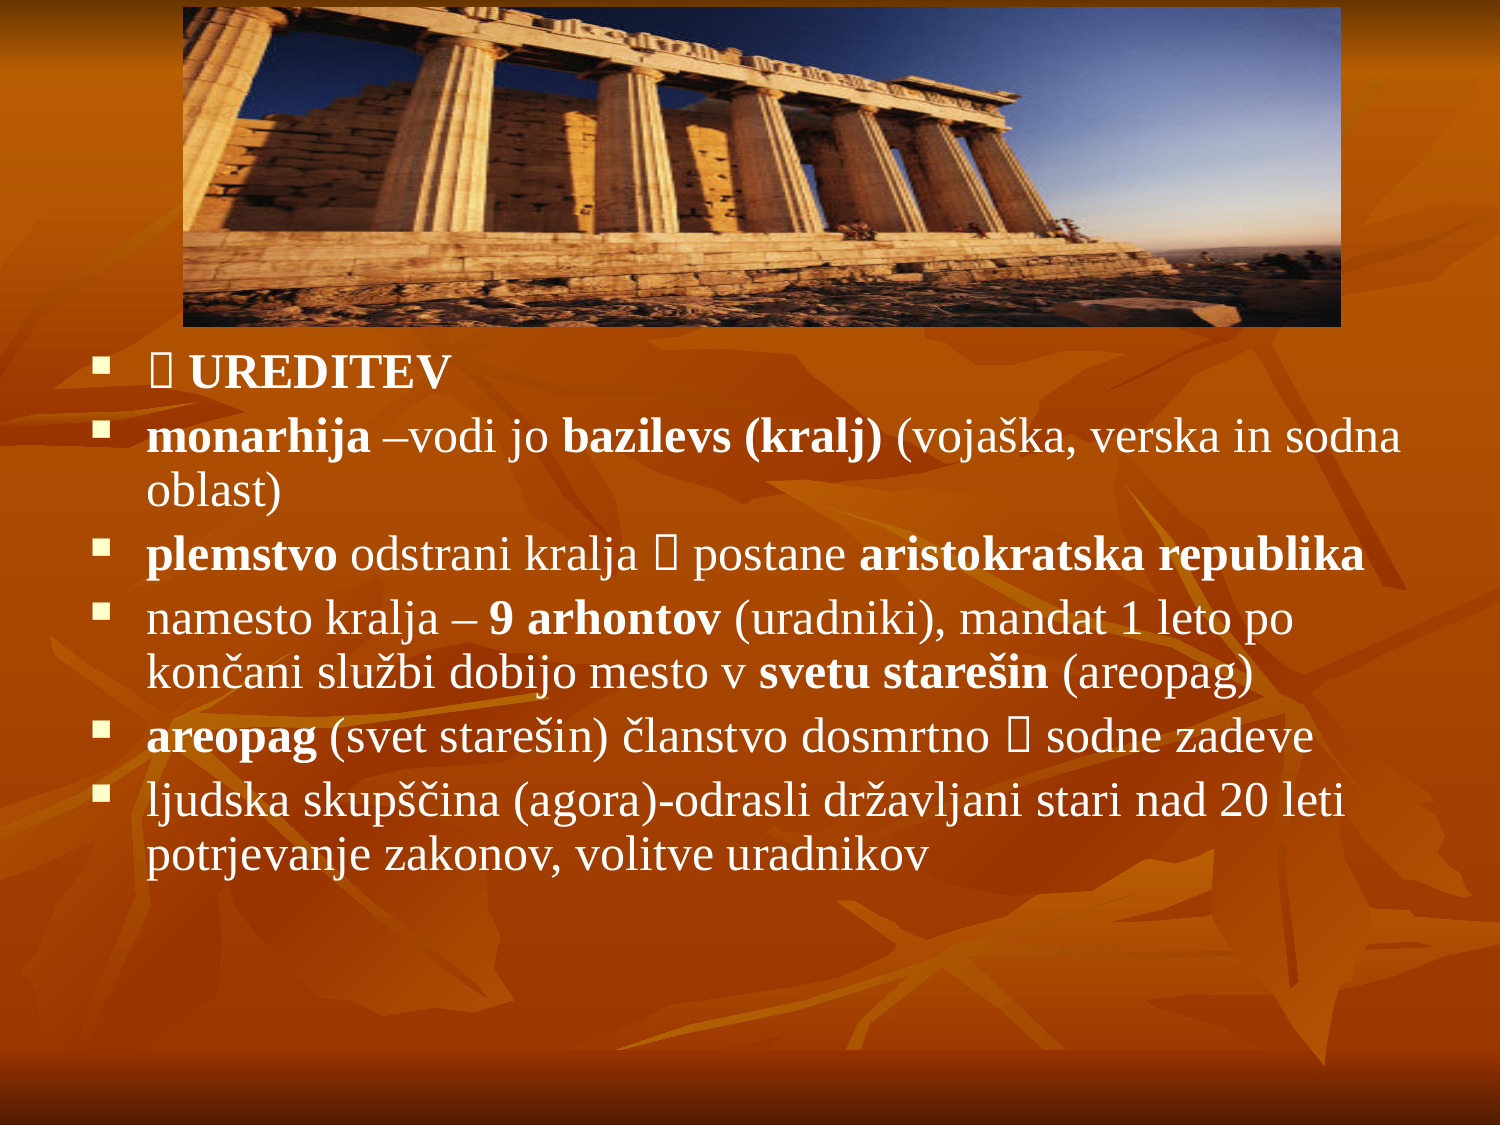

#
 UREDITEV
monarhija –vodi jo bazilevs (kralj) (vojaška, verska in sodna oblast)
plemstvo odstrani kralja  postane aristokratska republika
namesto kralja – 9 arhontov (uradniki), mandat 1 leto po končani službi dobijo mesto v svetu starešin (areopag)
areopag (svet starešin) članstvo dosmrtno  sodne zadeve
ljudska skupščina (agora)-odrasli državljani stari nad 20 leti
potrjevanje zakonov, volitve uradnikov